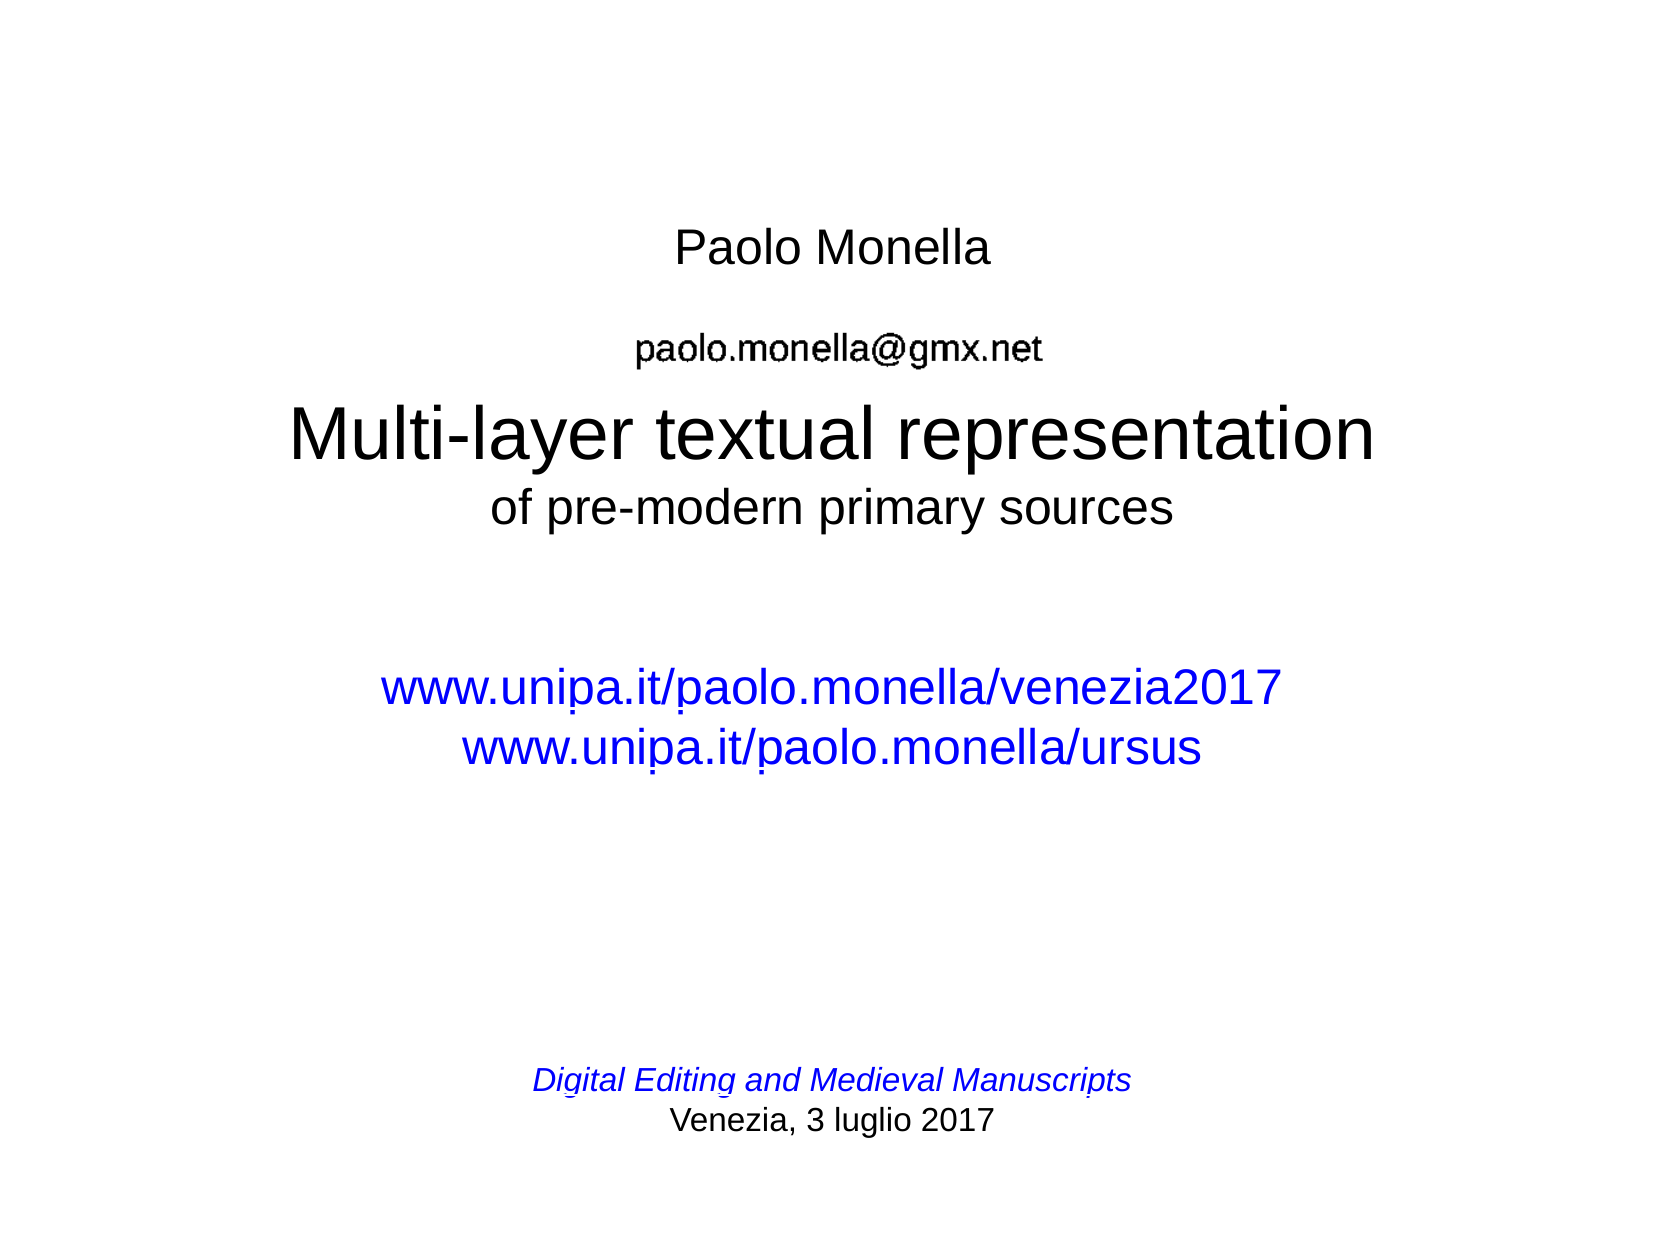

Paolo Monella
Multi-layer textual representation
of pre-modern primary sources
www.unipa.it/paolo.monella/venezia2017
www.unipa.it/paolo.monella/ursus
Digital Editing and Medieval Manuscripts
Venezia, 3 luglio 2017